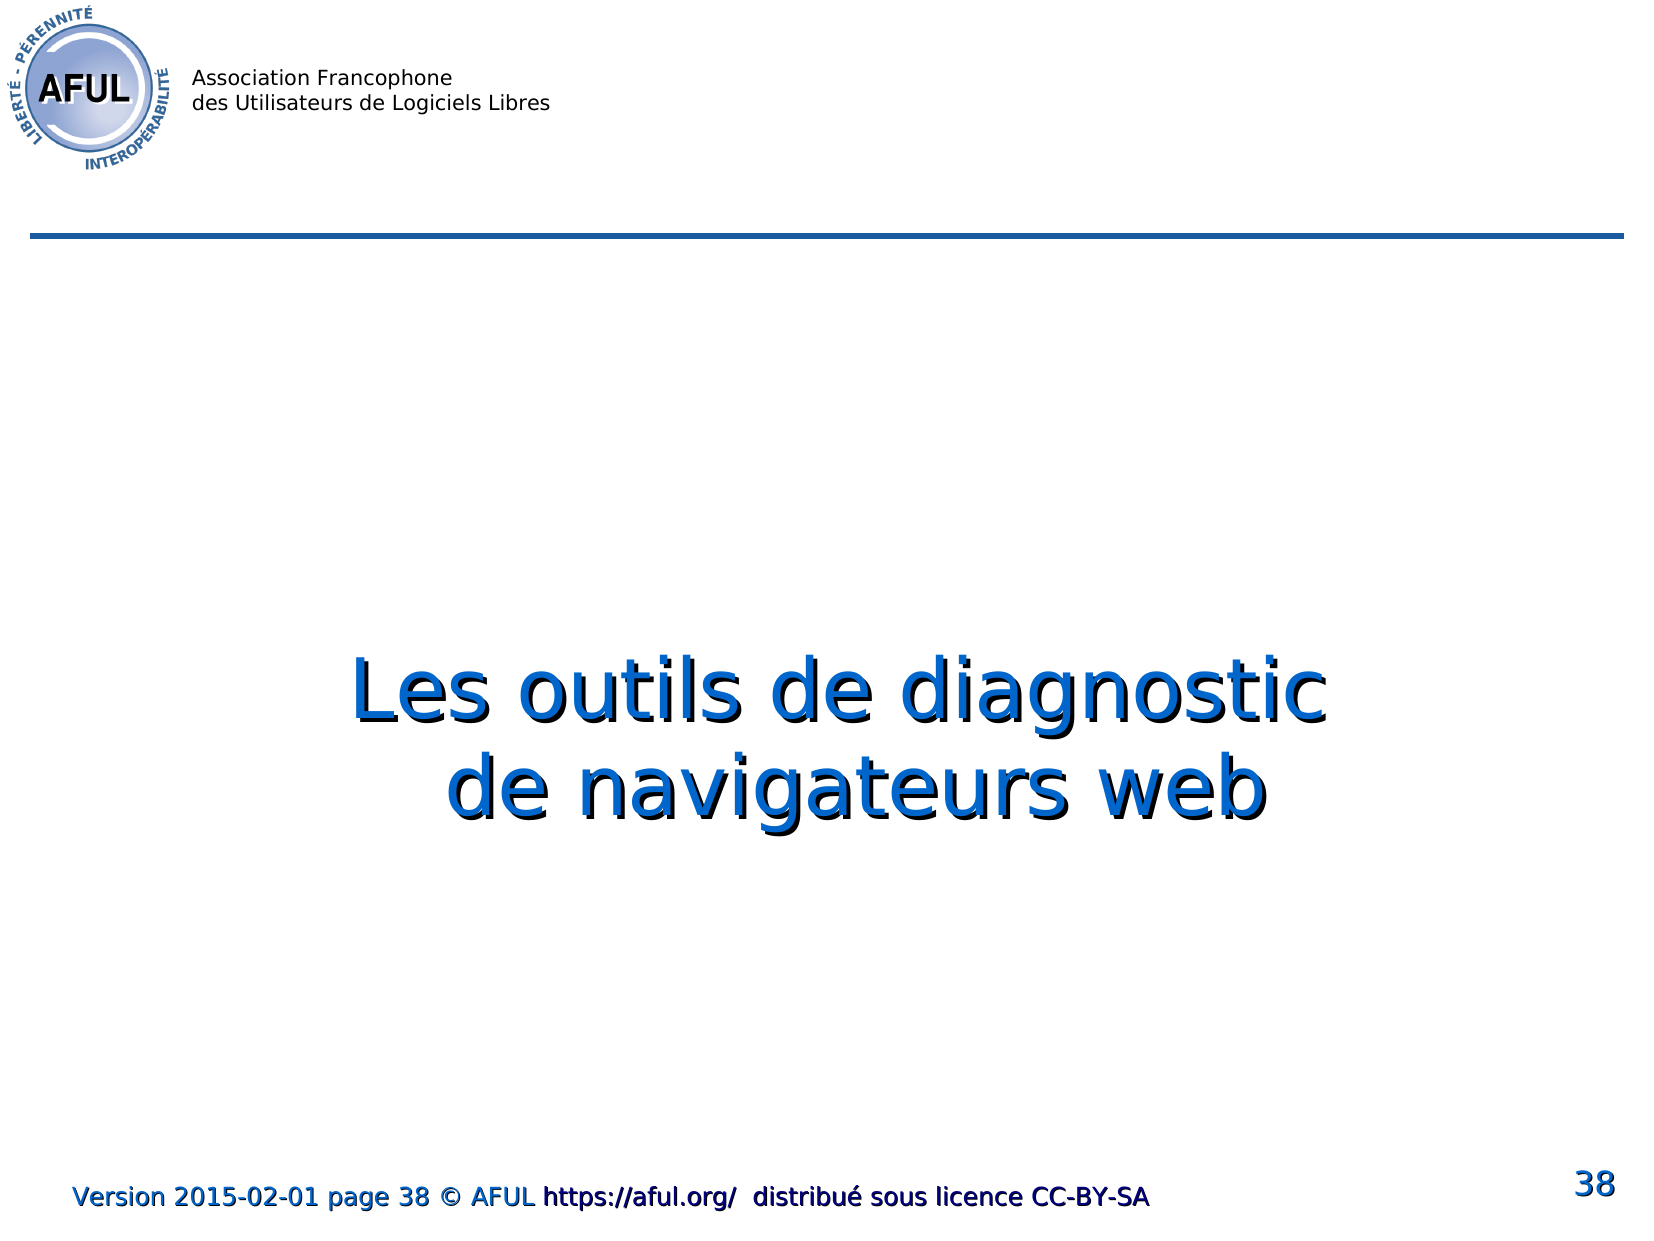

#
Les outils de diagnostic
de navigateurs web